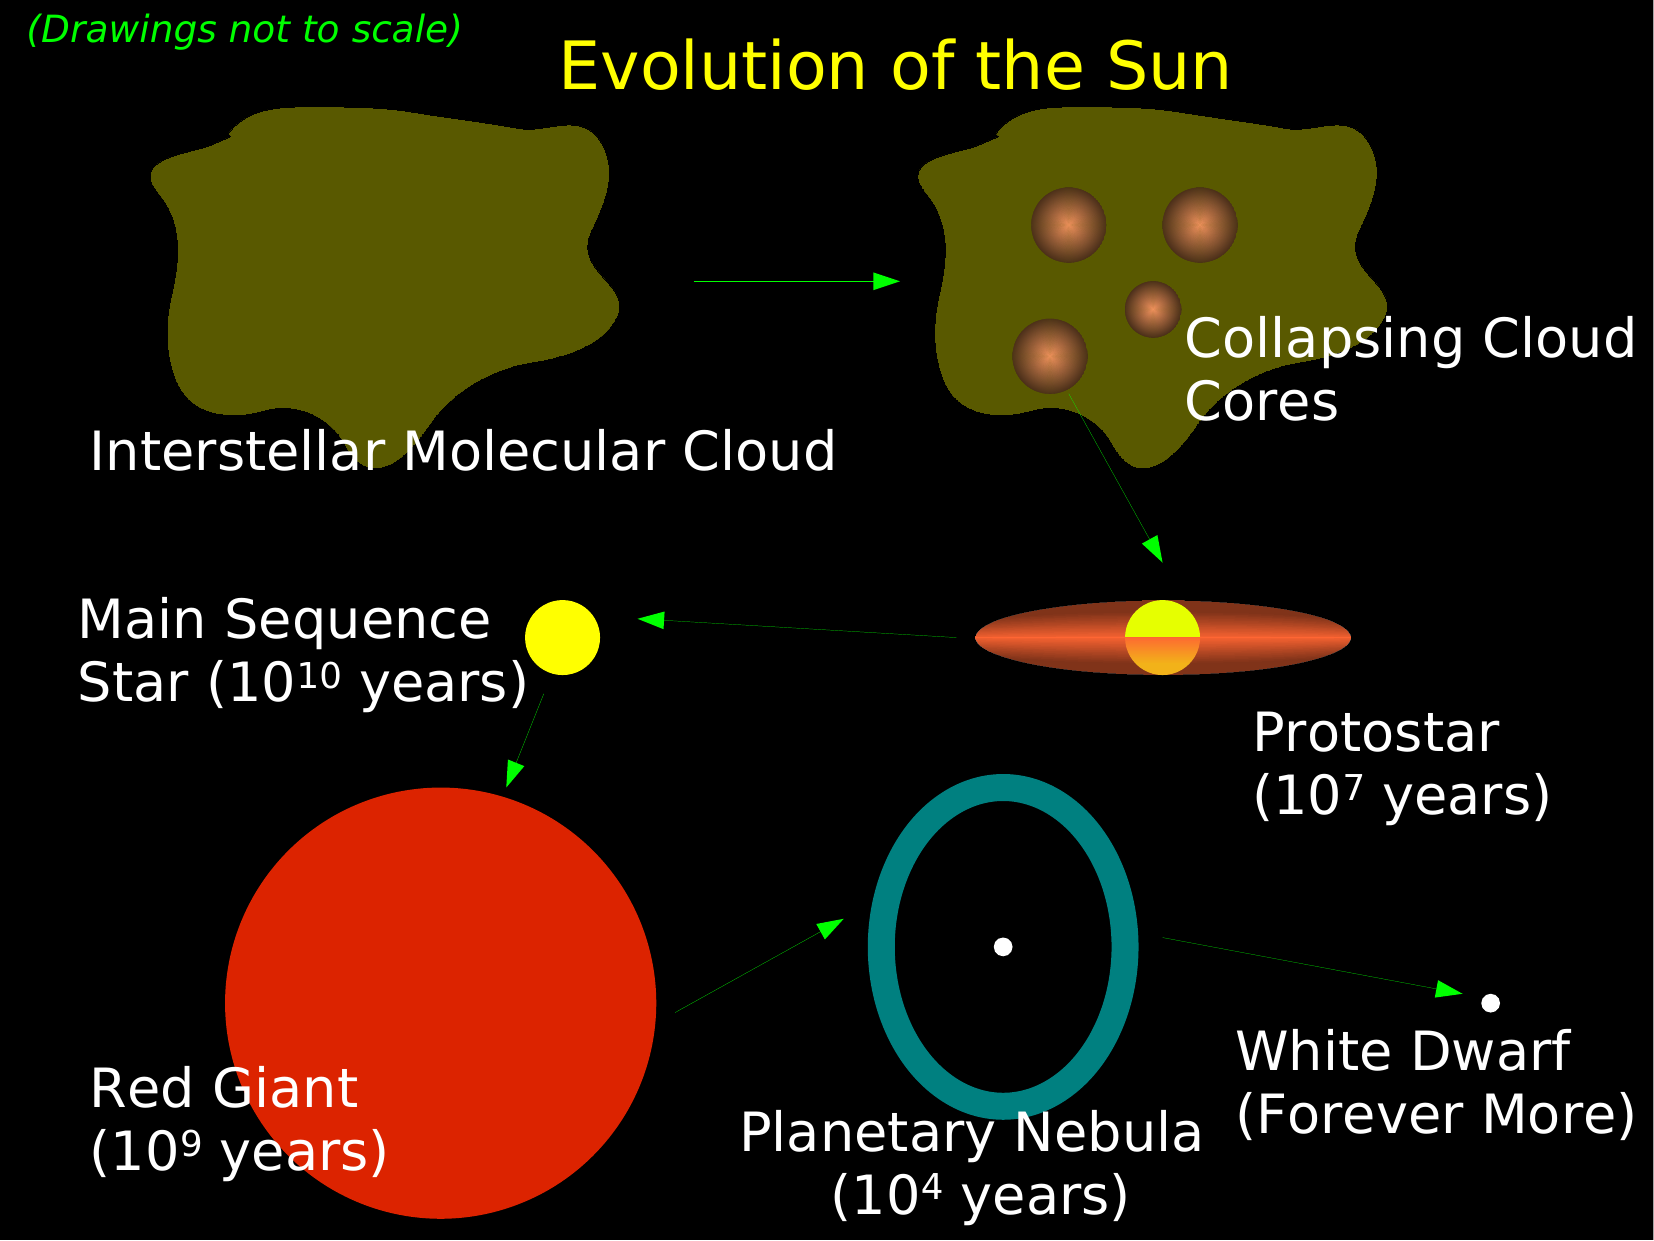

(Drawings not to scale)
Evolution of the Sun
Collapsing Cloud
Cores
Interstellar Molecular Cloud
Main Sequence
Star (1010 years)
Protostar
(107 years)
White Dwarf
(Forever More)
Red Giant
(109 years)
Planetary Nebula
(104 years)